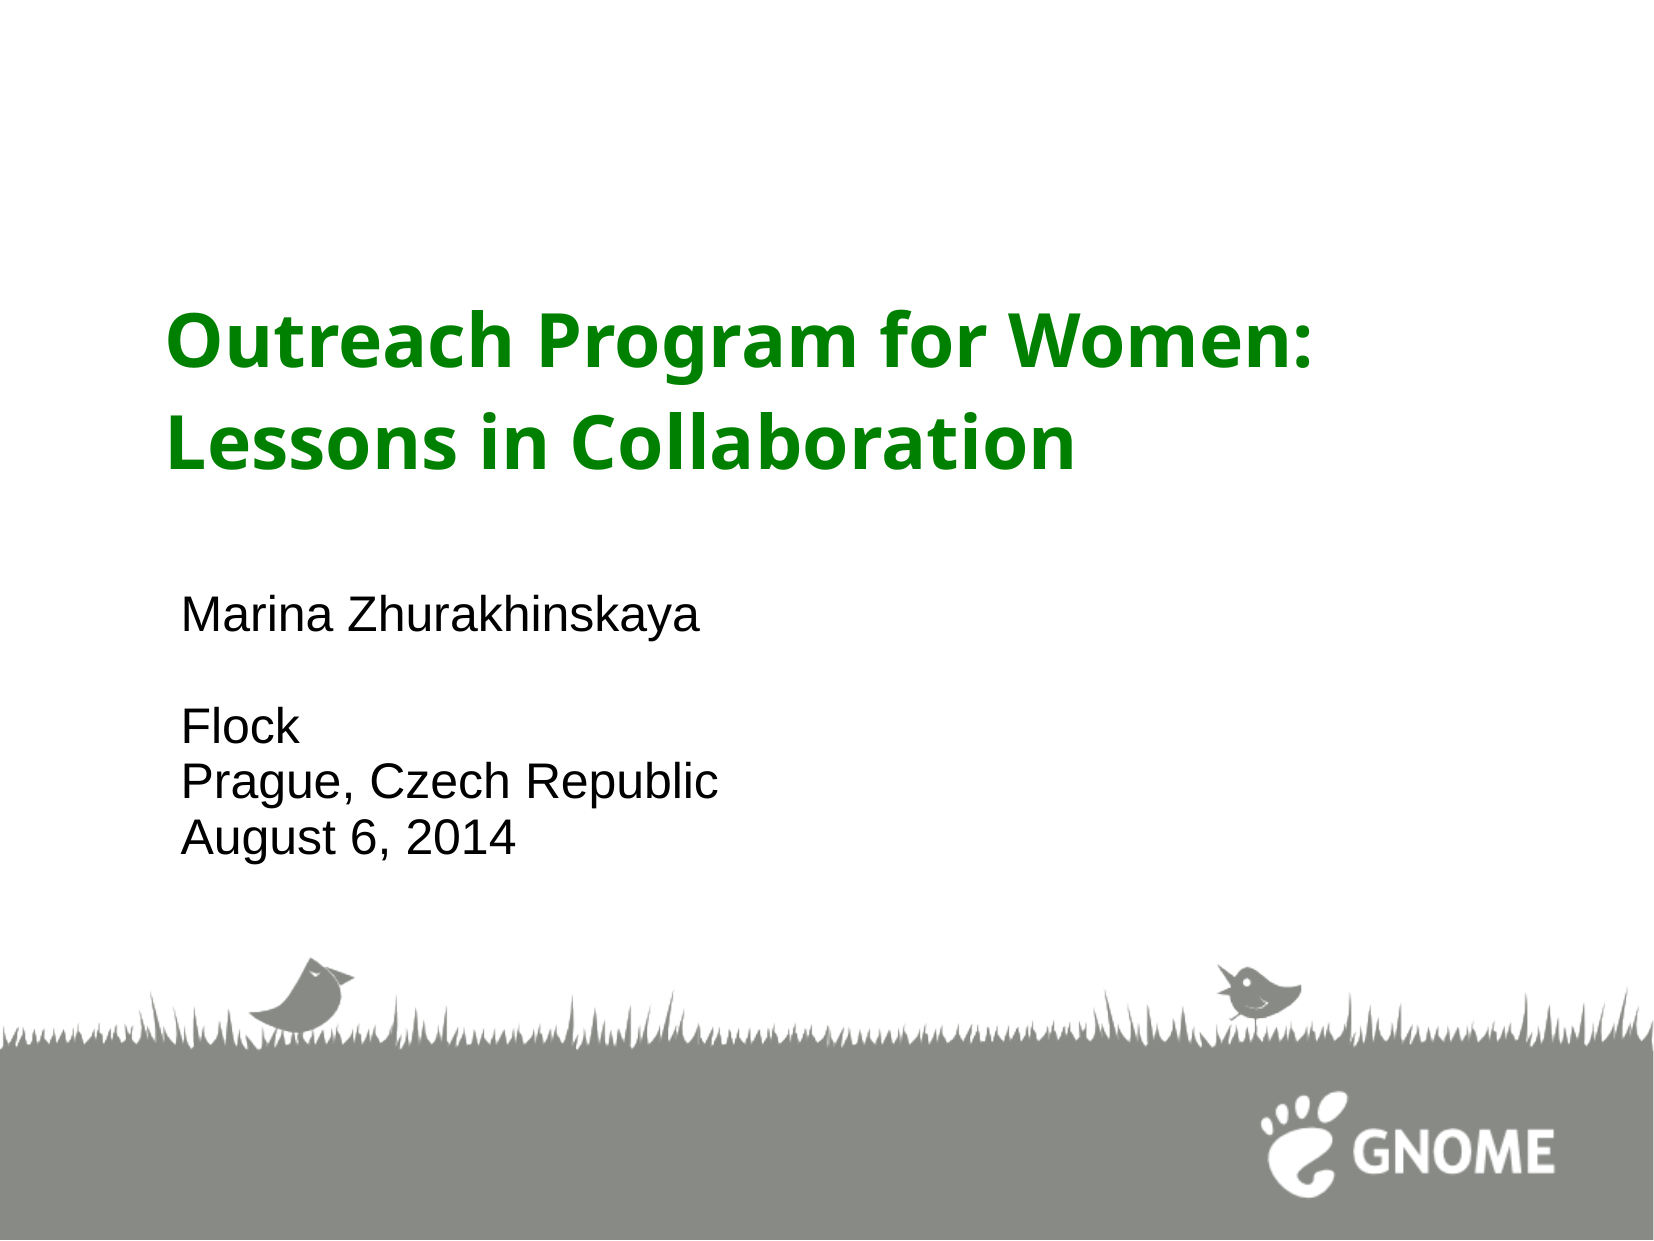

Outreach Program for Women: Lessons in Collaboration
Marina Zhurakhinskaya
Flock
Prague, Czech Republic
August 6, 2014